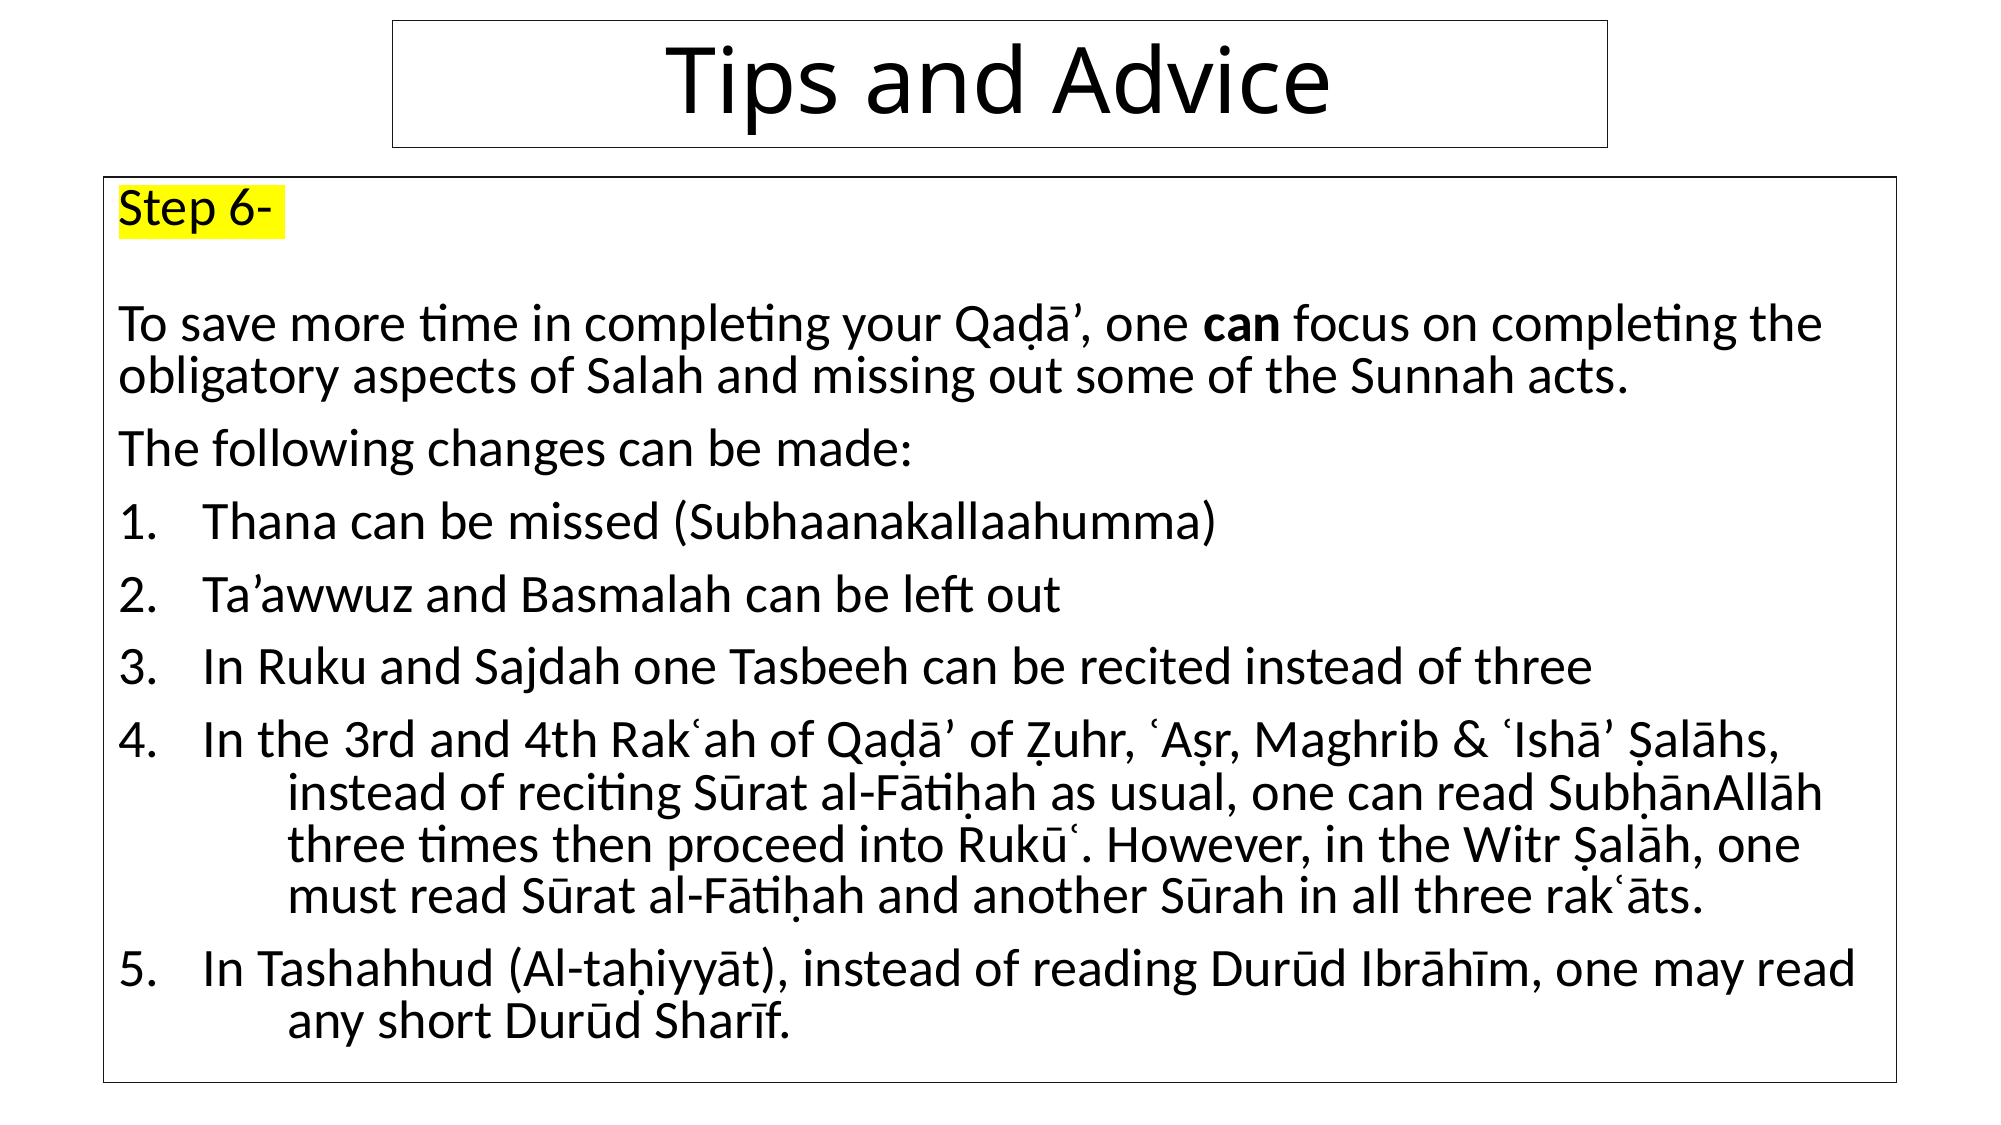

# Tips and Advice
Step 6-
To save more time in completing your Qaḍā’, one can focus on completing the obligatory aspects of Salah and missing out some of the Sunnah acts.
The following changes can be made:
Thana can be missed (Subhaanakallaahumma)
Ta’awwuz and Basmalah can be left out
In Ruku and Sajdah one Tasbeeh can be recited instead of three
In the 3rd and 4th Rakʿah of Qaḍā’ of Ẓuhr, ʿAṣr, Maghrib & ʿIshā’ Ṣalāhs, instead of reciting Sūrat al-Fātiḥah as usual, one can read SubḥānAllāh three times then proceed into Rukūʿ. However, in the Witr Ṣalāh, one must read Sūrat al-Fātiḥah and another Sūrah in all three rakʿāts.
In Tashahhud (Al-taḥiyyāt), instead of reading Durūd Ibrāhīm, one may read any short Durūd Sharīf.